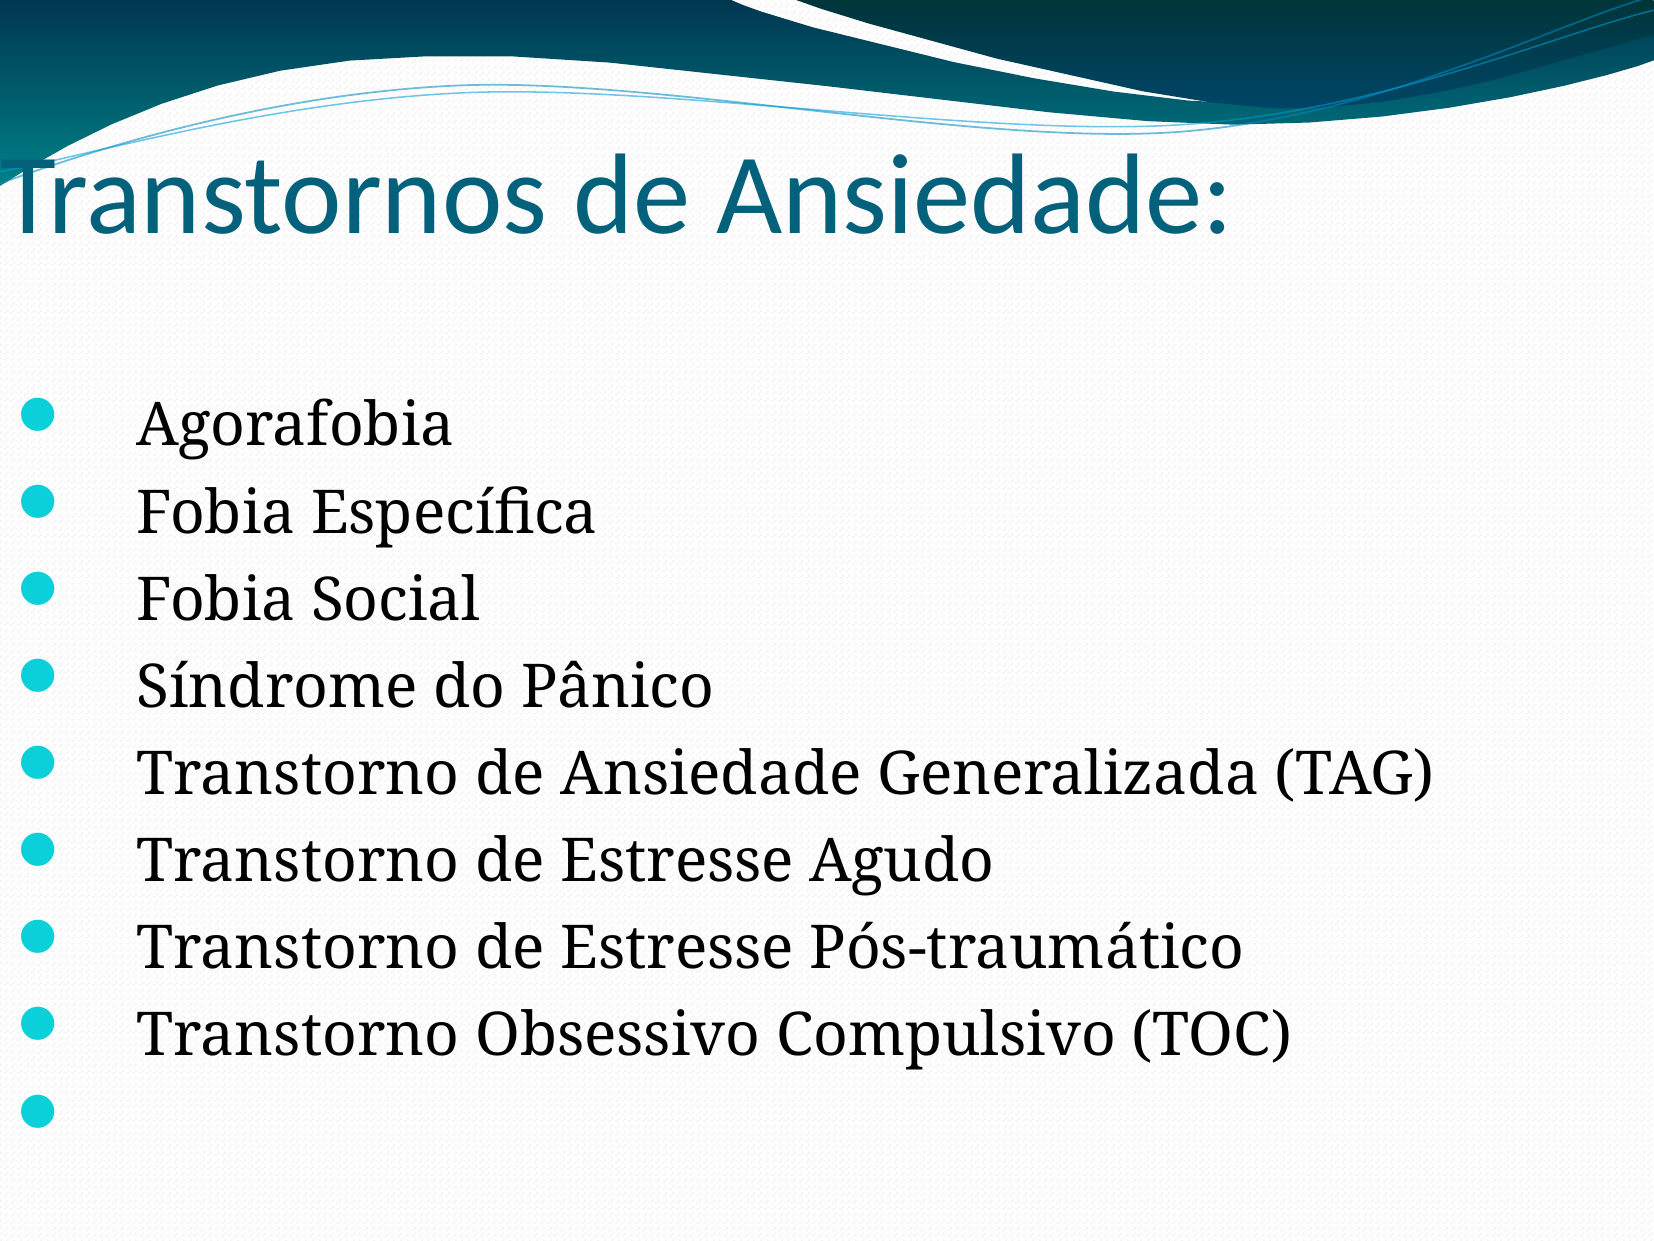

# Transtornos de Ansiedade:
 Agorafobia
 Fobia Específica
 Fobia Social
 Síndrome do Pânico
 Transtorno de Ansiedade Generalizada (TAG)
 Transtorno de Estresse Agudo
 Transtorno de Estresse Pós-traumático
 Transtorno Obsessivo Compulsivo (TOC)